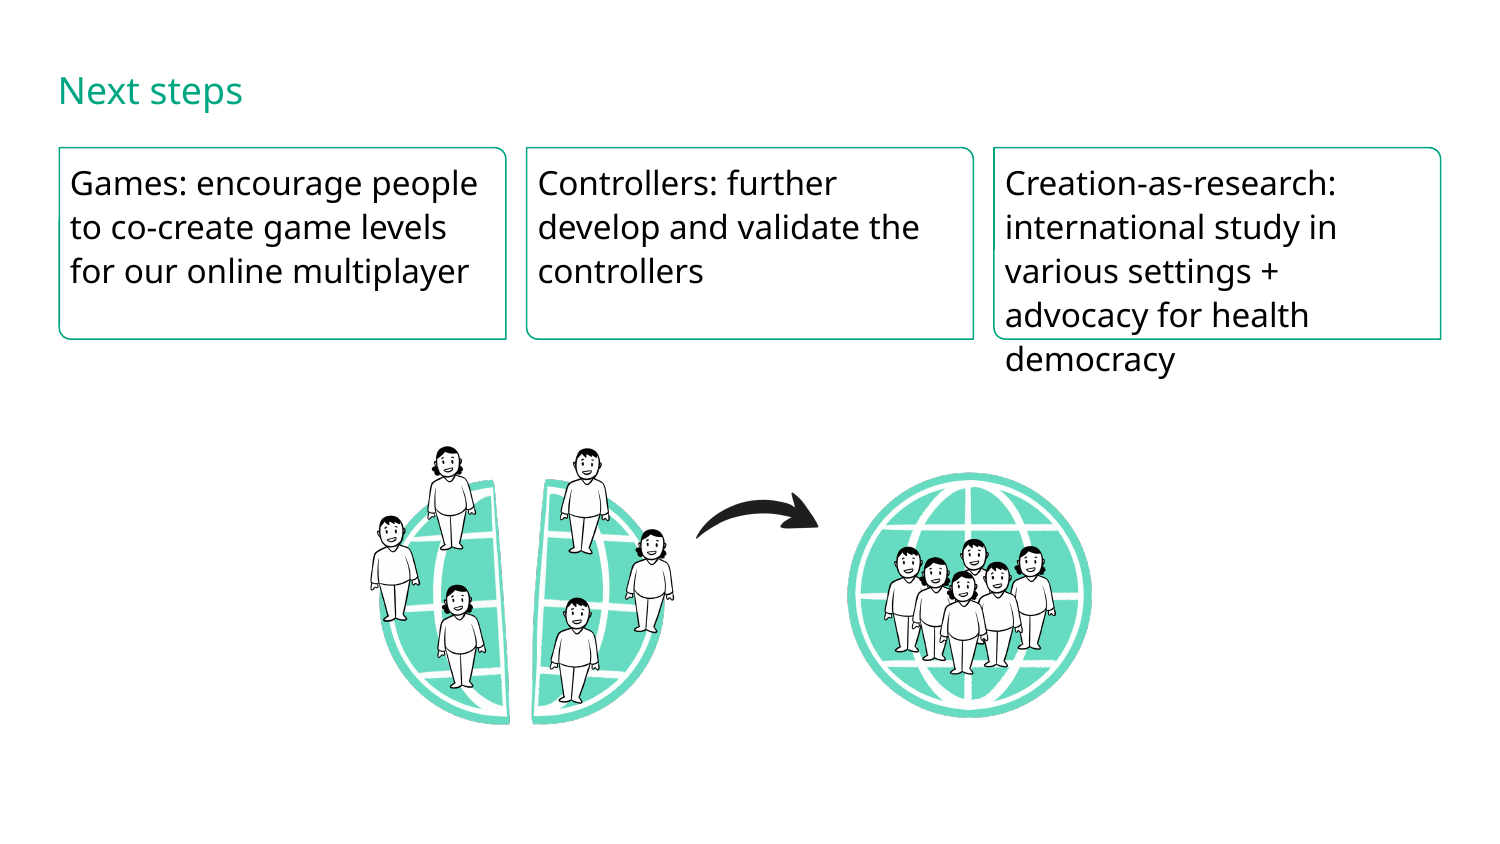

Next steps
Games: encourage people to co-create game levels
for our online multiplayer
Controllers: further develop and validate the controllers
Creation-as-research:
international study in various settings + advocacy for health democracy